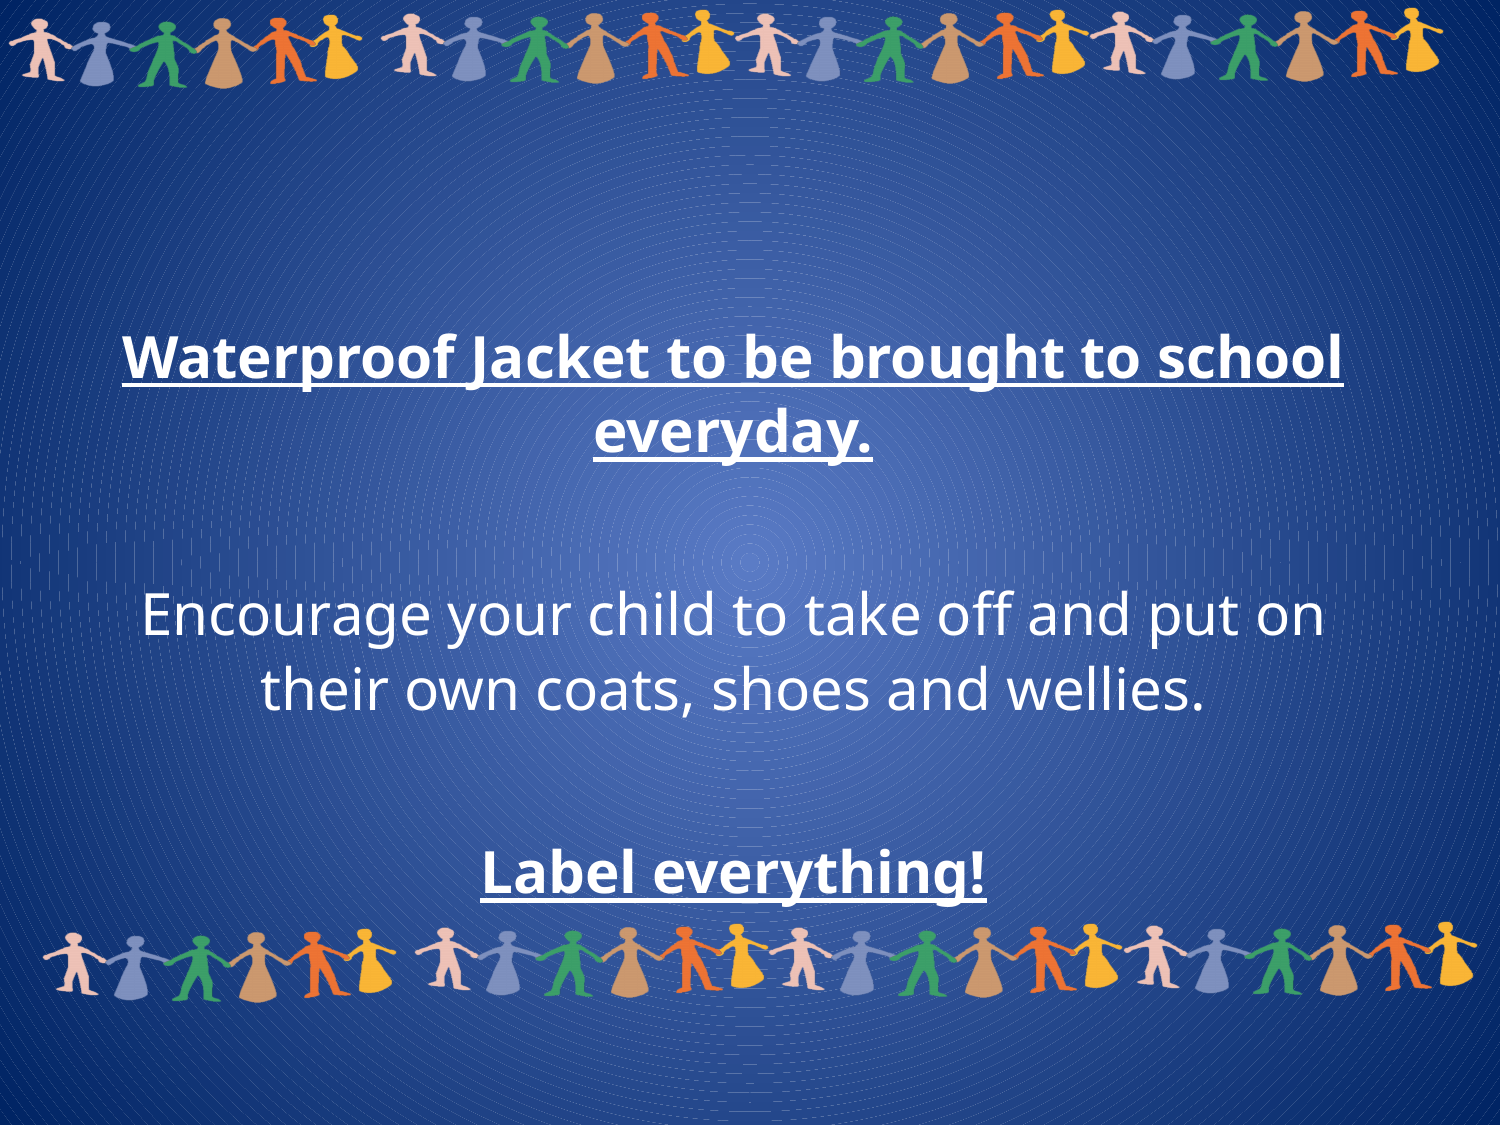

Waterproof Jacket to be brought to school everyday.
Encourage your child to take off and put on their own coats, shoes and wellies.
Label everything!